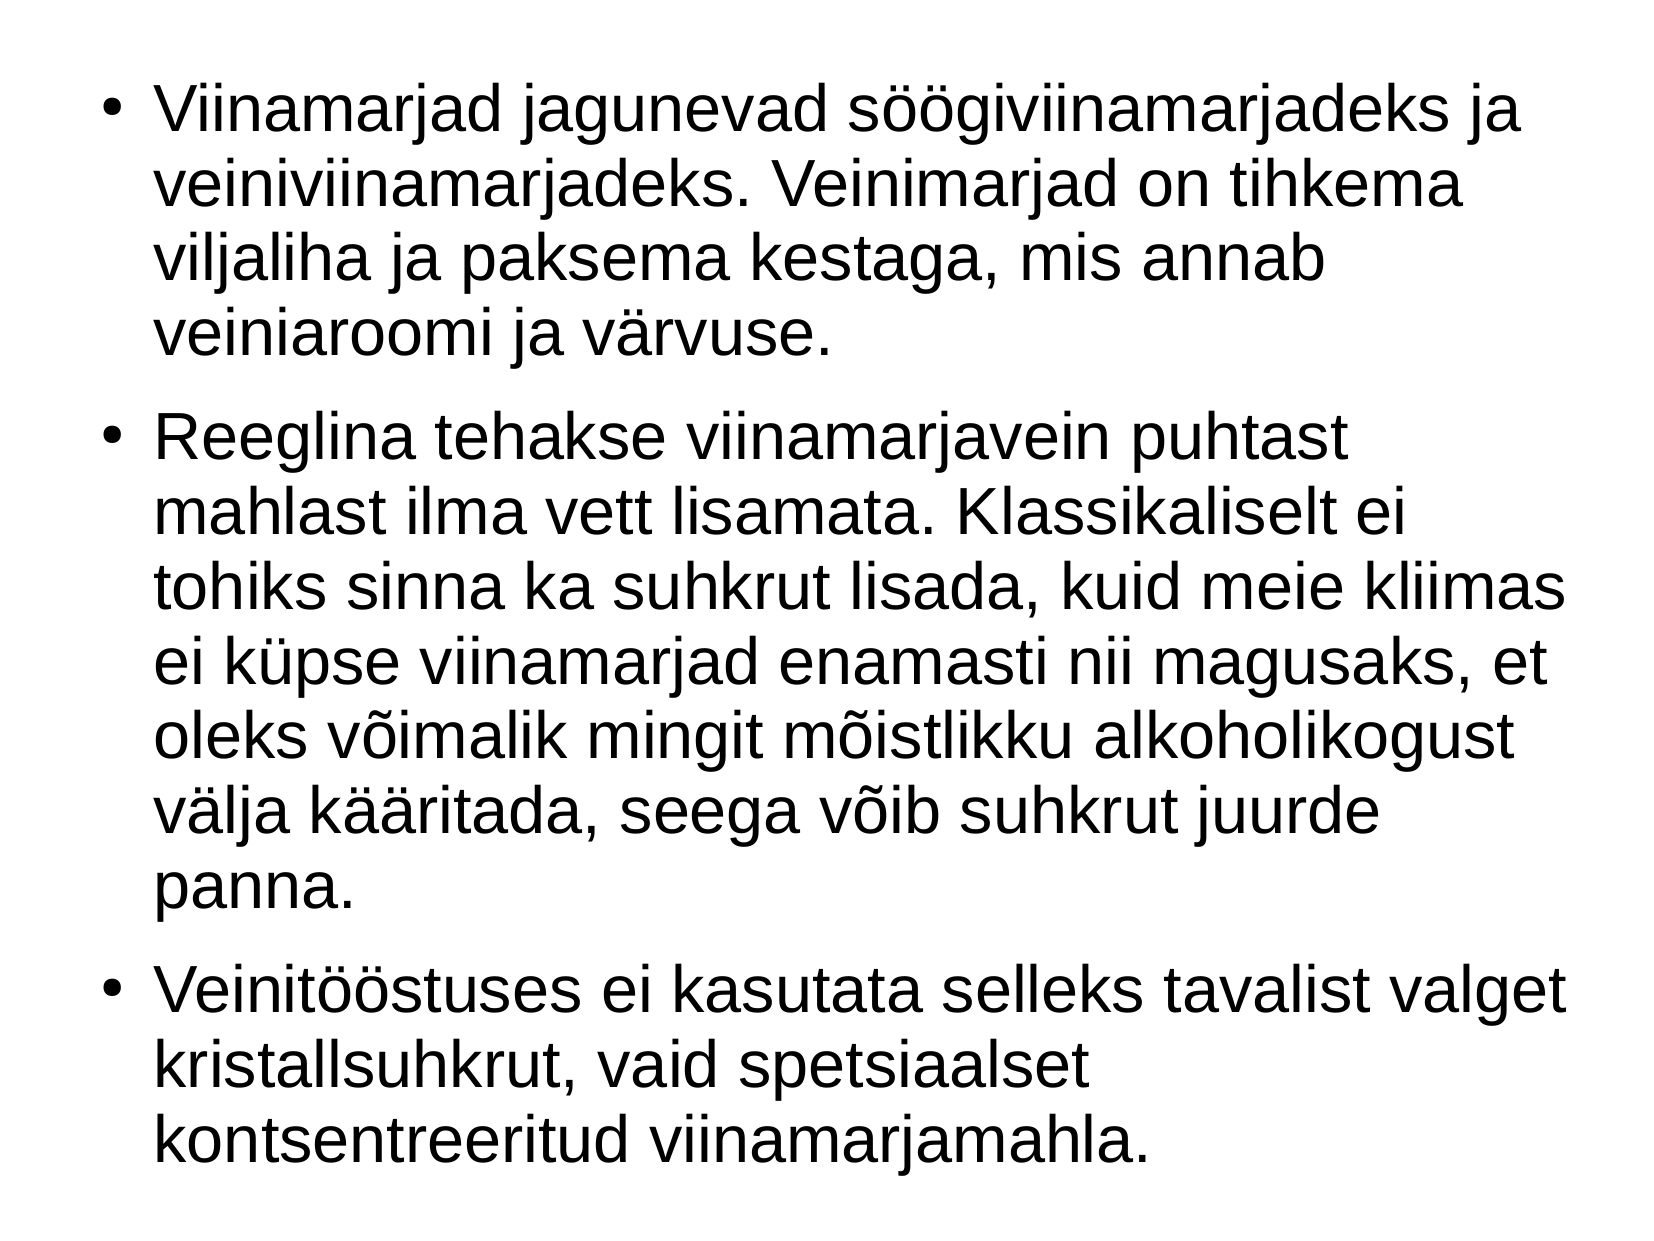

# Viinamarjad jagunevad söögiviinamarjadeks ja veiniviinamarjadeks. Veinimarjad on tihkema viljaliha ja paksema kestaga, mis annab veiniaroomi ja värvuse.
Reeglina tehakse viinamarjavein puhtast mahlast ilma vett lisamata. Klassikaliselt ei tohiks sinna ka suhkrut lisada, kuid meie kliimas ei küpse viinamarjad enamasti nii magusaks, et oleks võimalik mingit mõistlikku alkoholikogust välja kääritada, seega võib suhkrut juurde panna.
Veinitööstuses ei kasutata selleks tavalist valget kristallsuhkrut, vaid spetsiaalset kontsentreeritud viinamarjamahla.